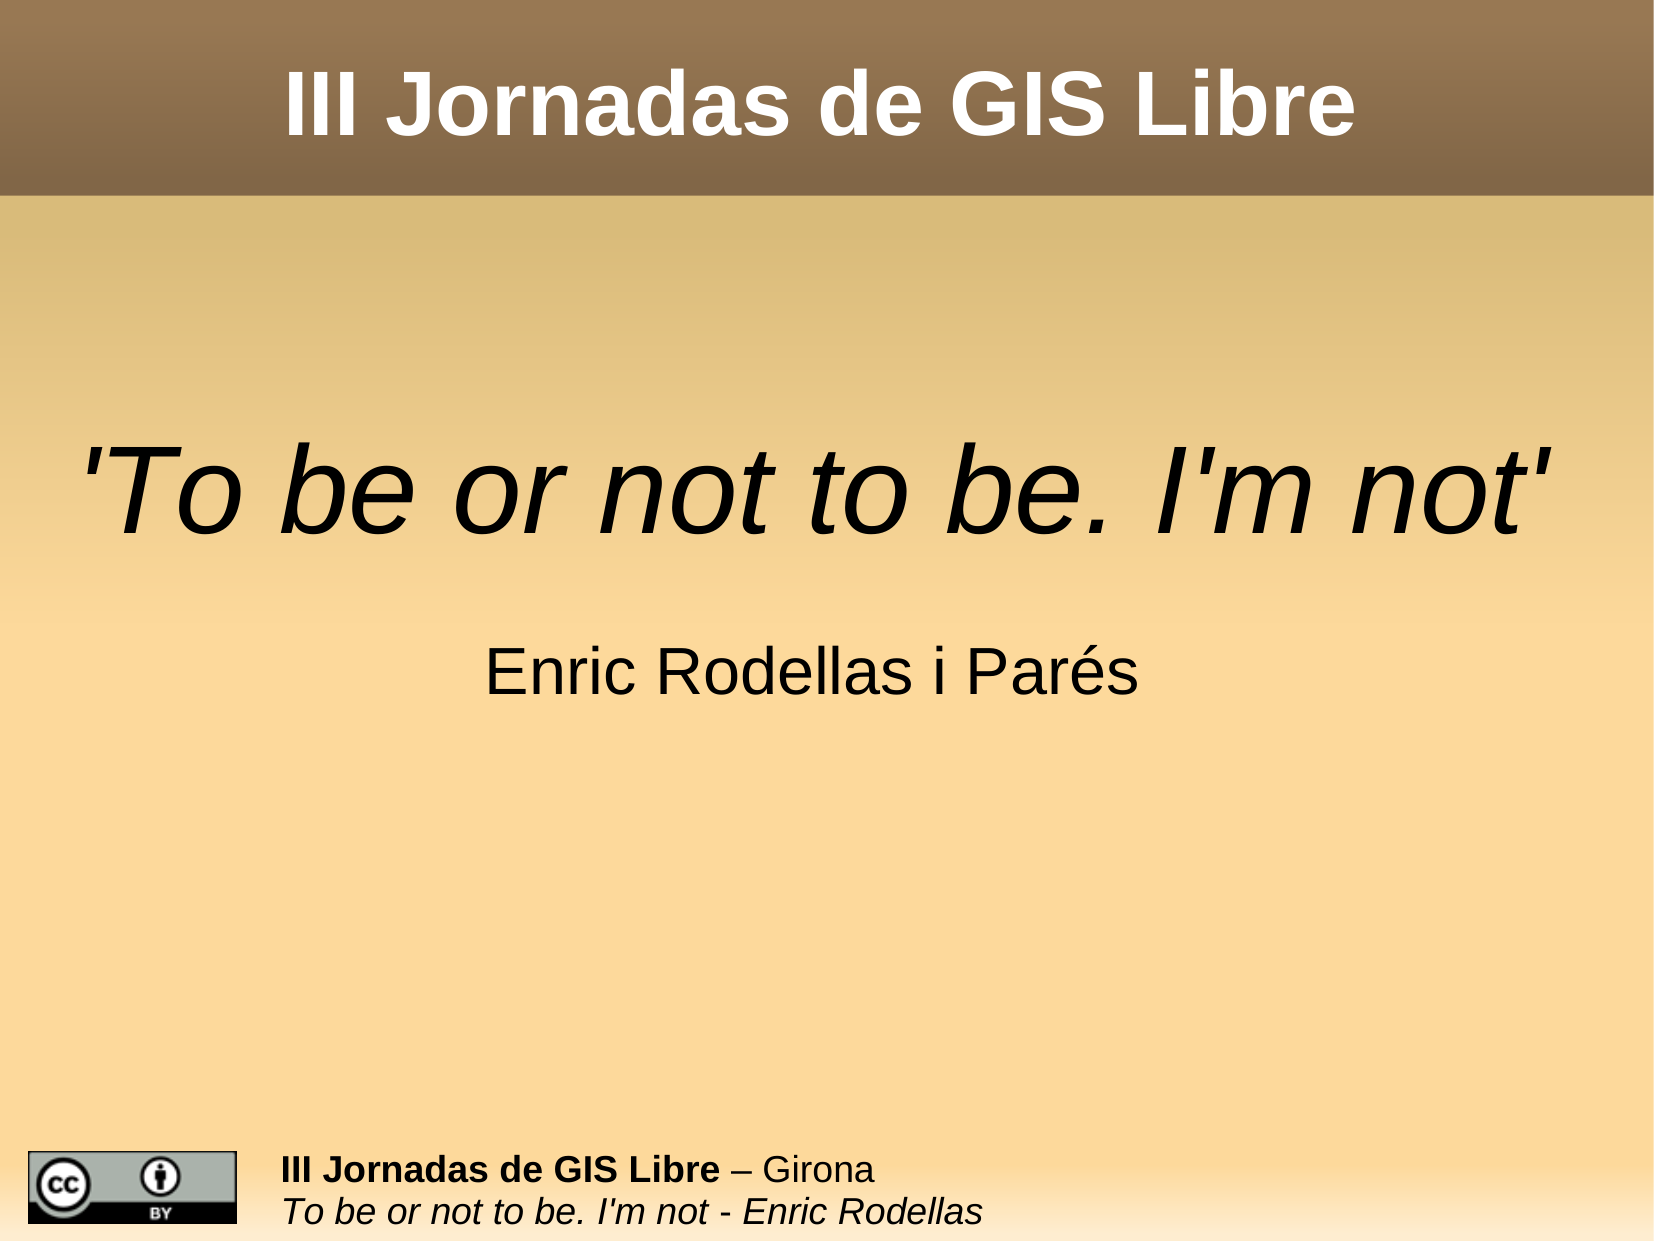

# III Jornadas de GIS Libre
'To be or not to be. I'm not'
Enric Rodellas i Parés
III Jornadas de GIS Libre – Girona
To be or not to be. I'm not - Enric Rodellas